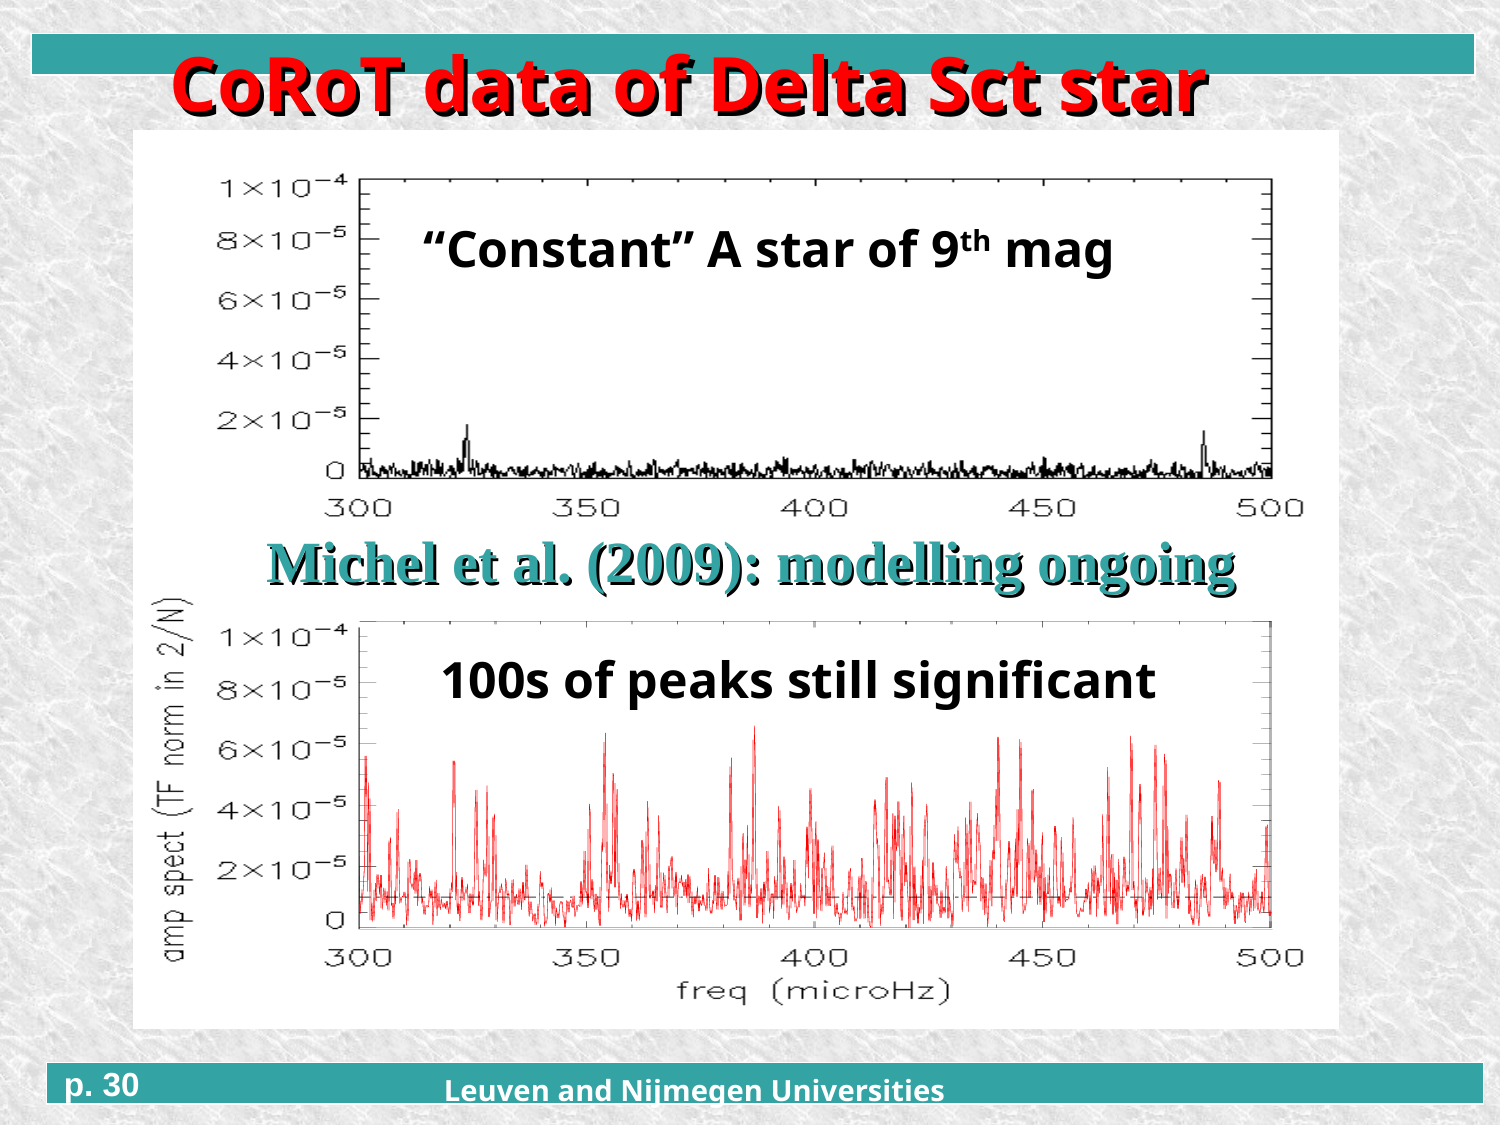

# CoRoT data of Delta Sct star
“Constant” A star of 9th mag
Michel et al. (2009): modelling ongoing
100s of peaks still significant